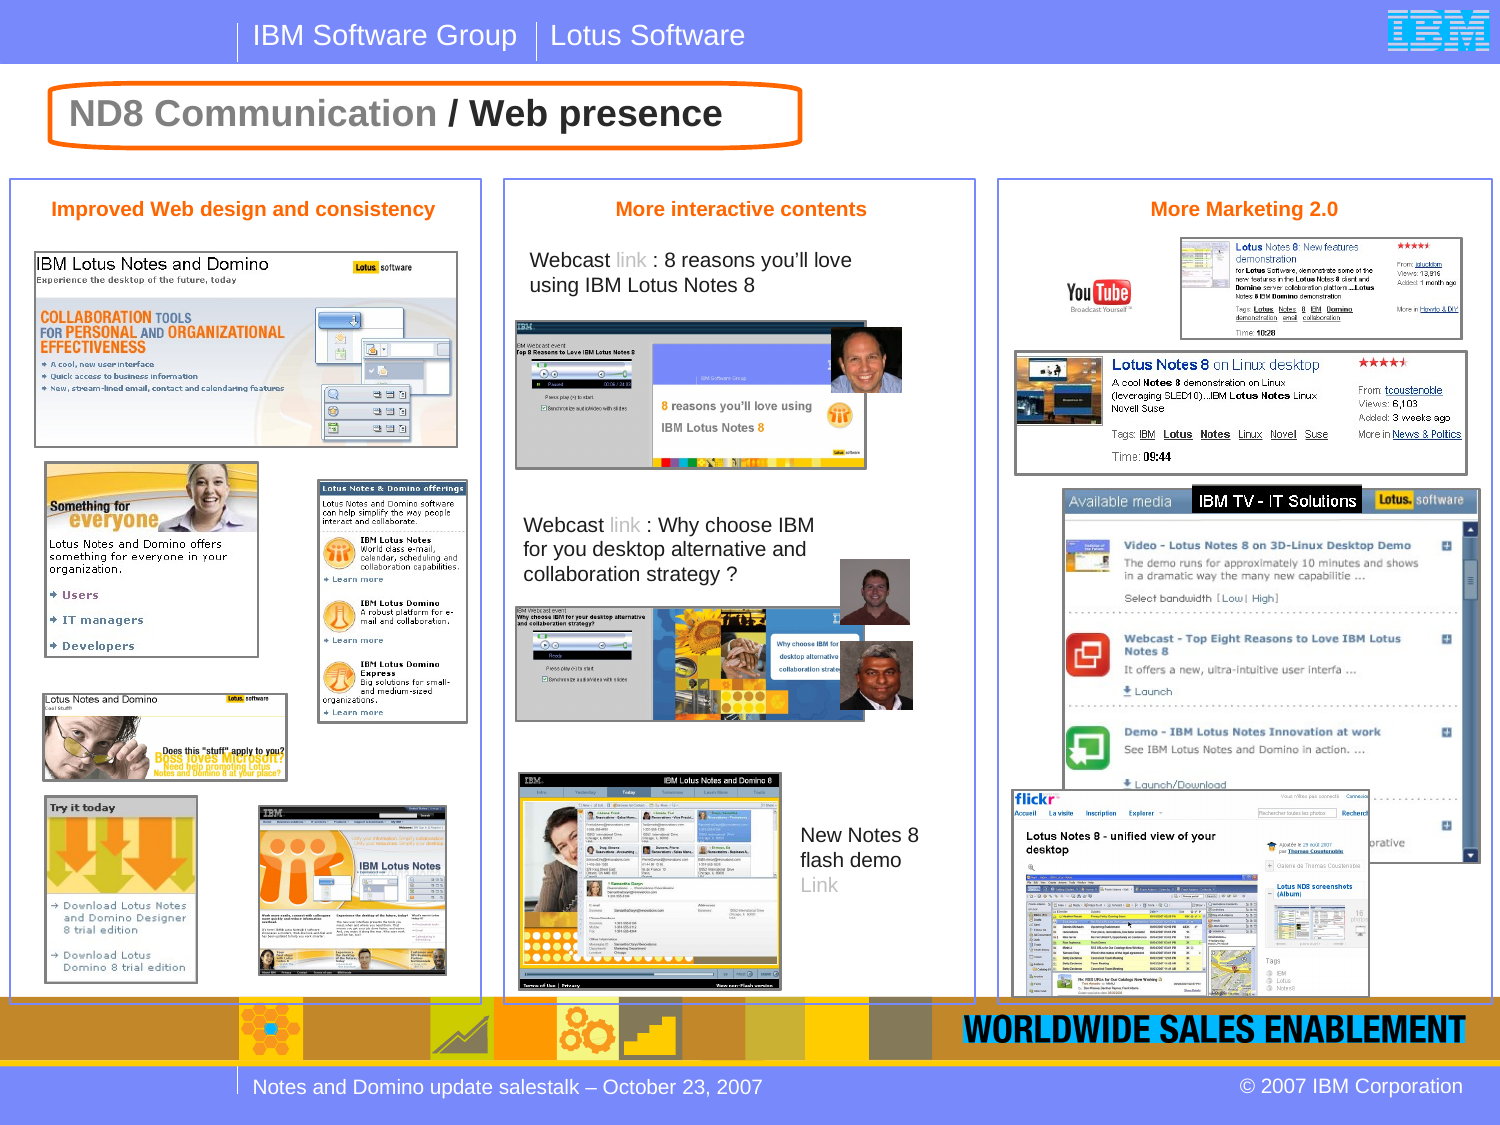

ND8 Communication / Web presence
Improved Web design and consistency
More interactive contents
More Marketing 2.0
Webcast link : 8 reasons you’ll love using IBM Lotus Notes 8
Webcast link : Why choose IBM for you desktop alternative and collaboration strategy ?
New Notes 8 flash demo Link